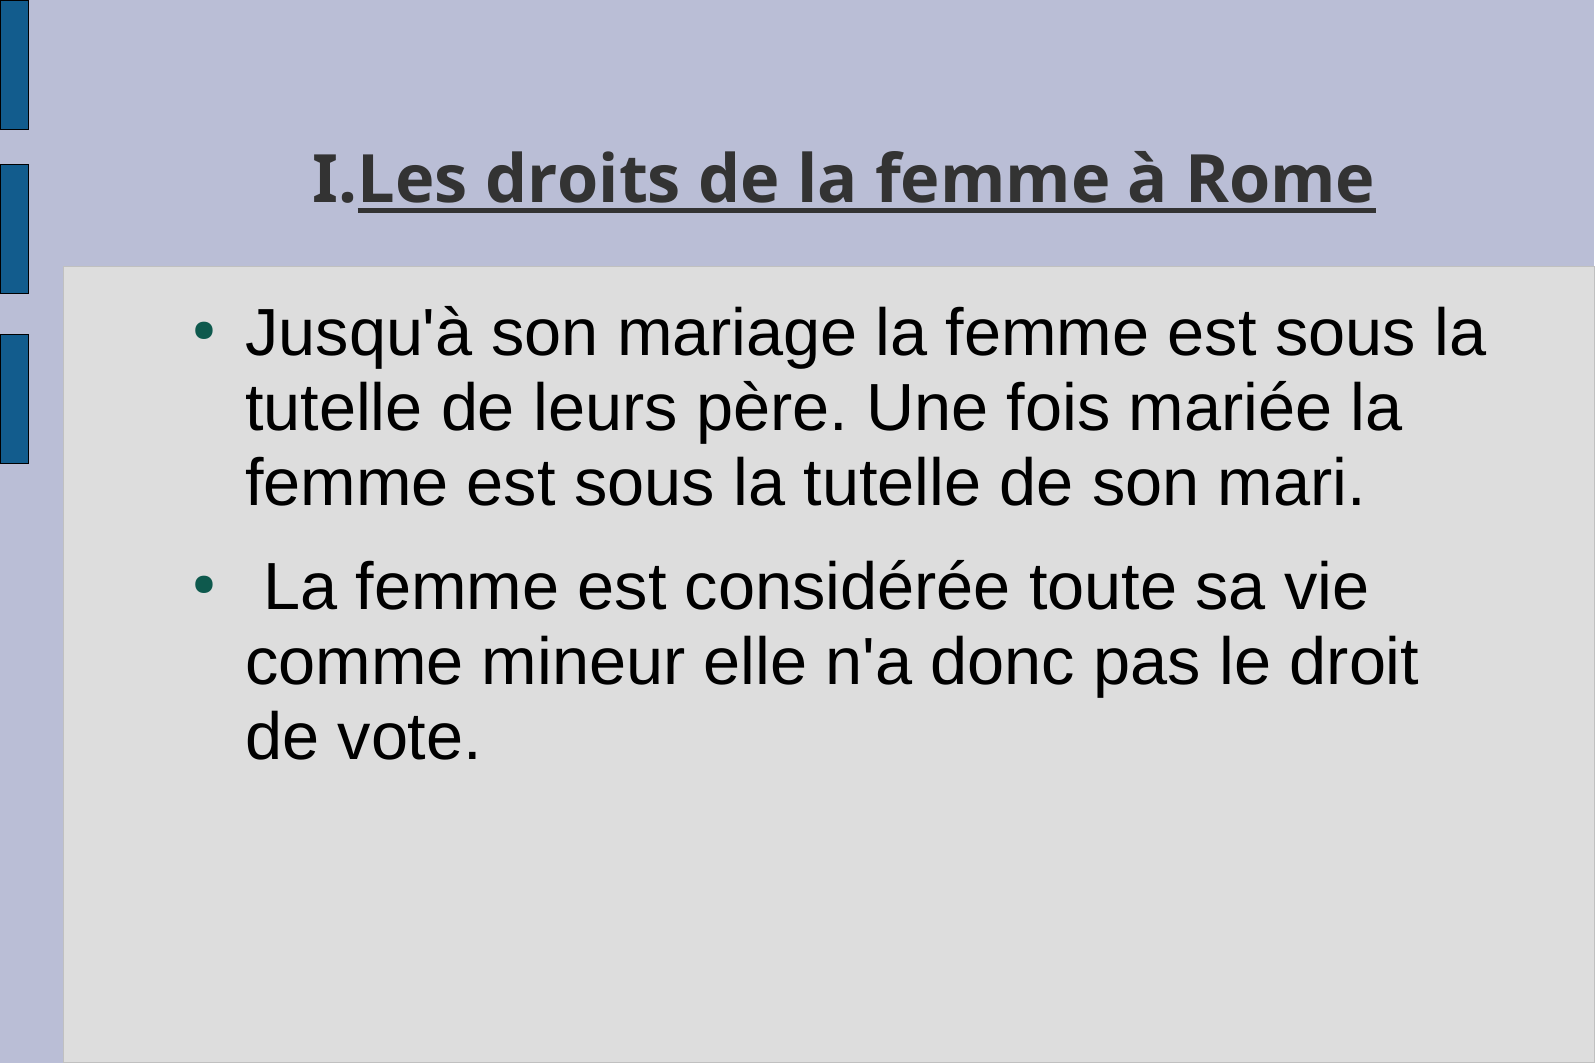

# I.Les droits de la femme à Rome
Jusqu'à son mariage la femme est sous la tutelle de leurs père. Une fois mariée la femme est sous la tutelle de son mari.
 La femme est considérée toute sa vie comme mineur elle n'a donc pas le droit de vote.